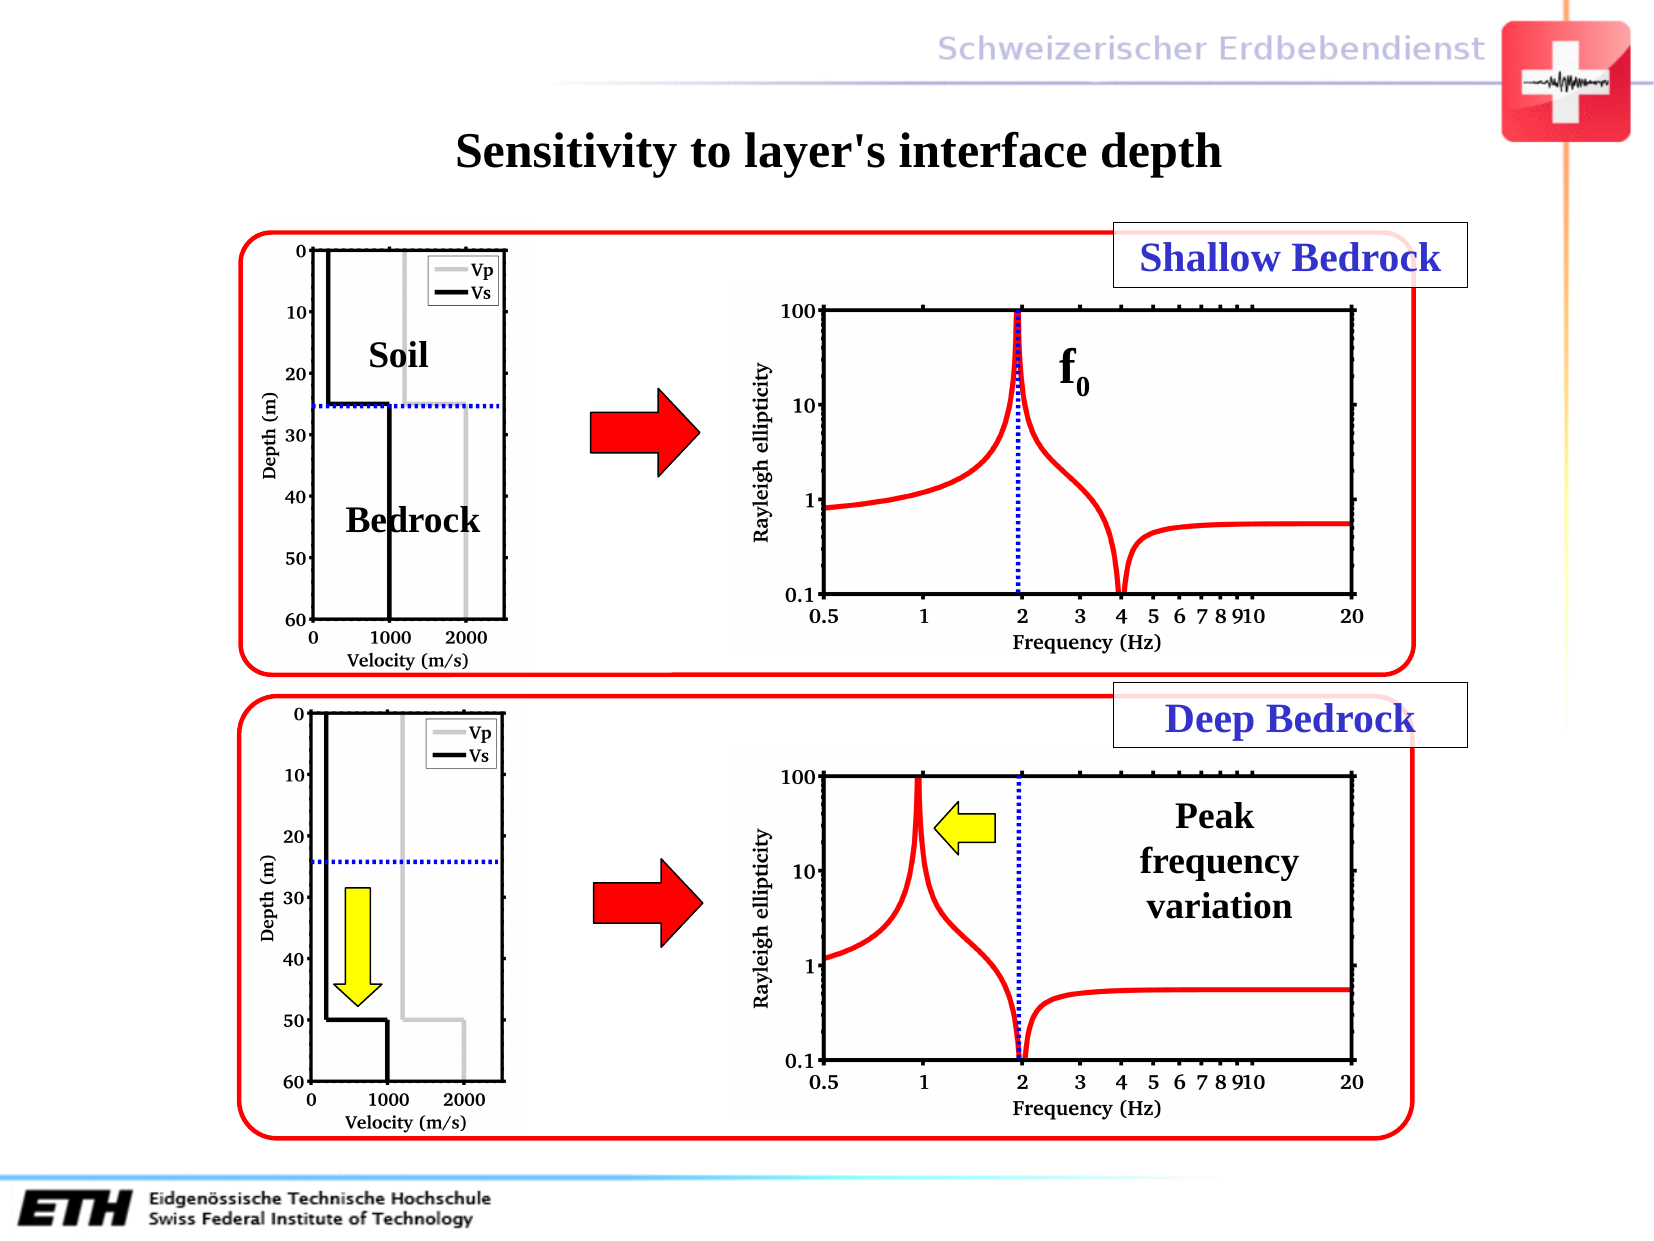

Sensitivity to layer's interface depth
Shallow Bedrock
Soil
f0
Bedrock
Deep Bedrock
Peak
frequency
variation